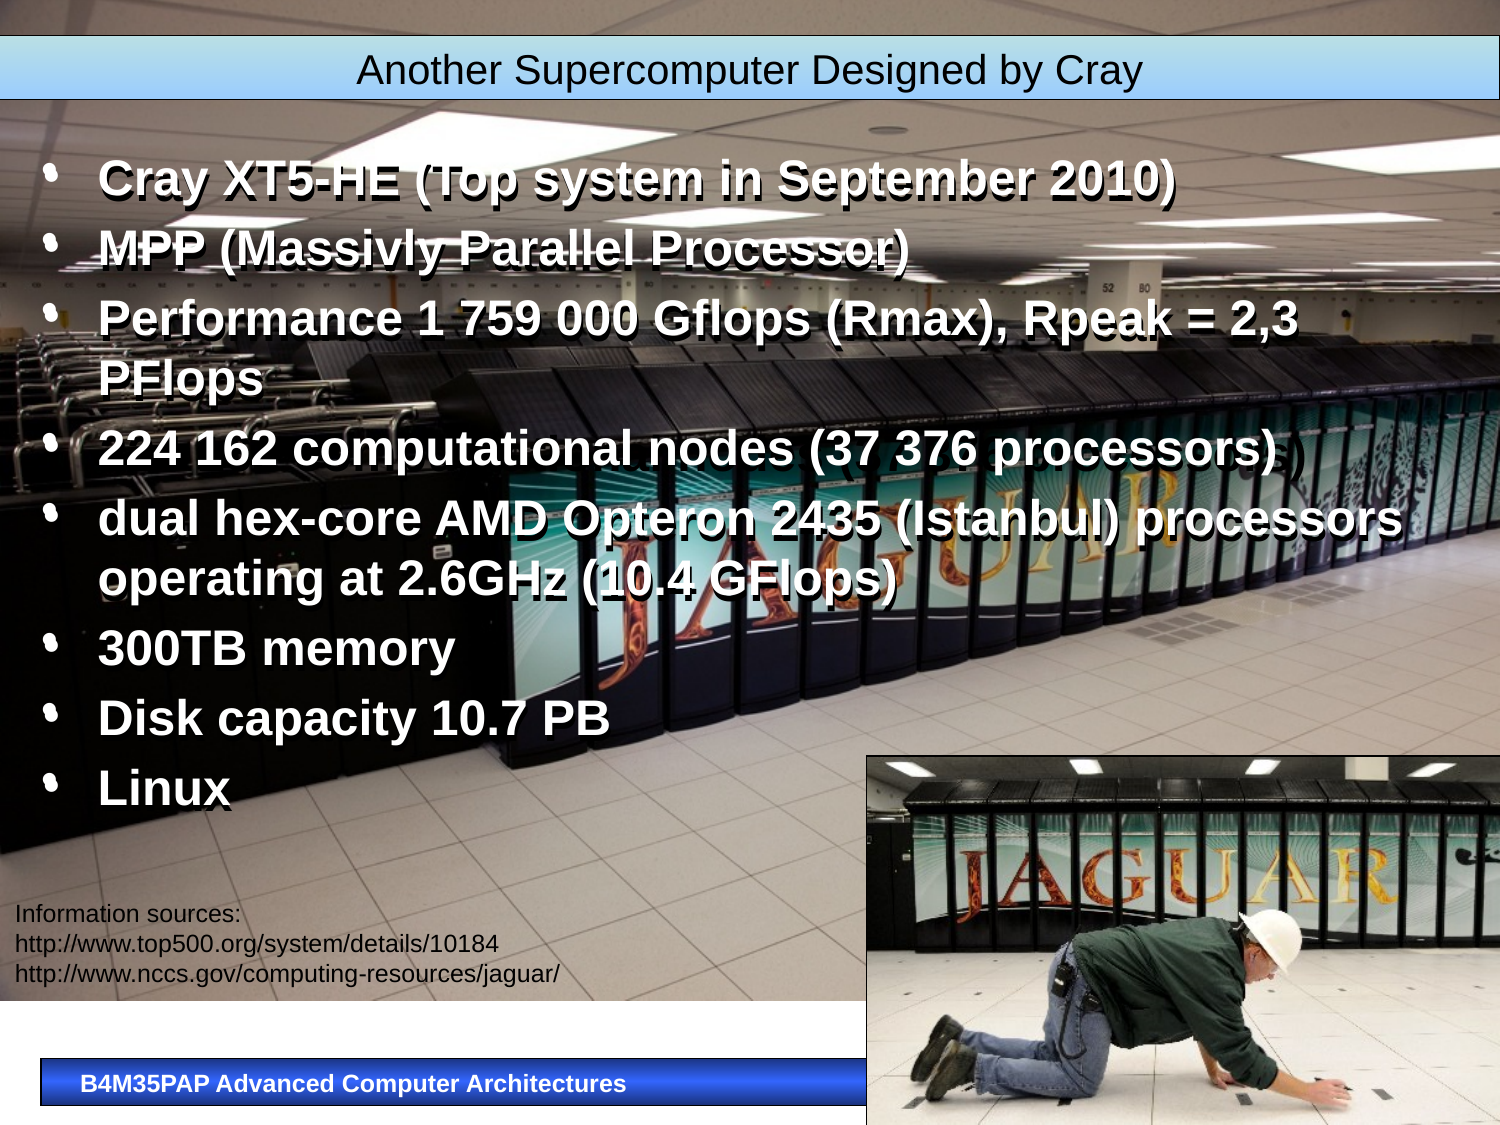

#
Another Supercomputer Designed by Cray
Cray XT5-HE (Top system in September 2010)
MPP (Massivly Parallel Processor)
Performance 1 759 000 Gflops (Rmax), Rpeak = 2,3 PFlops
224 162 computational nodes (37 376 processors)
dual hex-core AMD Opteron 2435 (Istanbul) processors operating at 2.6GHz (10.4 GFlops)
300TB memory
Disk capacity 10.7 PB
Linux
Cray XT5-HE (Top system in September 2010)
MPP (Massivly Patallel Processor)
Performance 1 759 000 Gflops (Rmax), Rpeak = 2,3 PFlops
224 162 compuatational nodes (37 376 processors)
dual hex-core AMD Opteron 2435 (Istanbul) processors operating at 2.6GHz (10.4 GFlops)
300TB memory
Disk capacity 10.7 PB
Linux
Information sources:
http://www.top500.org/system/details/10184
http://www.nccs.gov/computing-resources/jaguar/